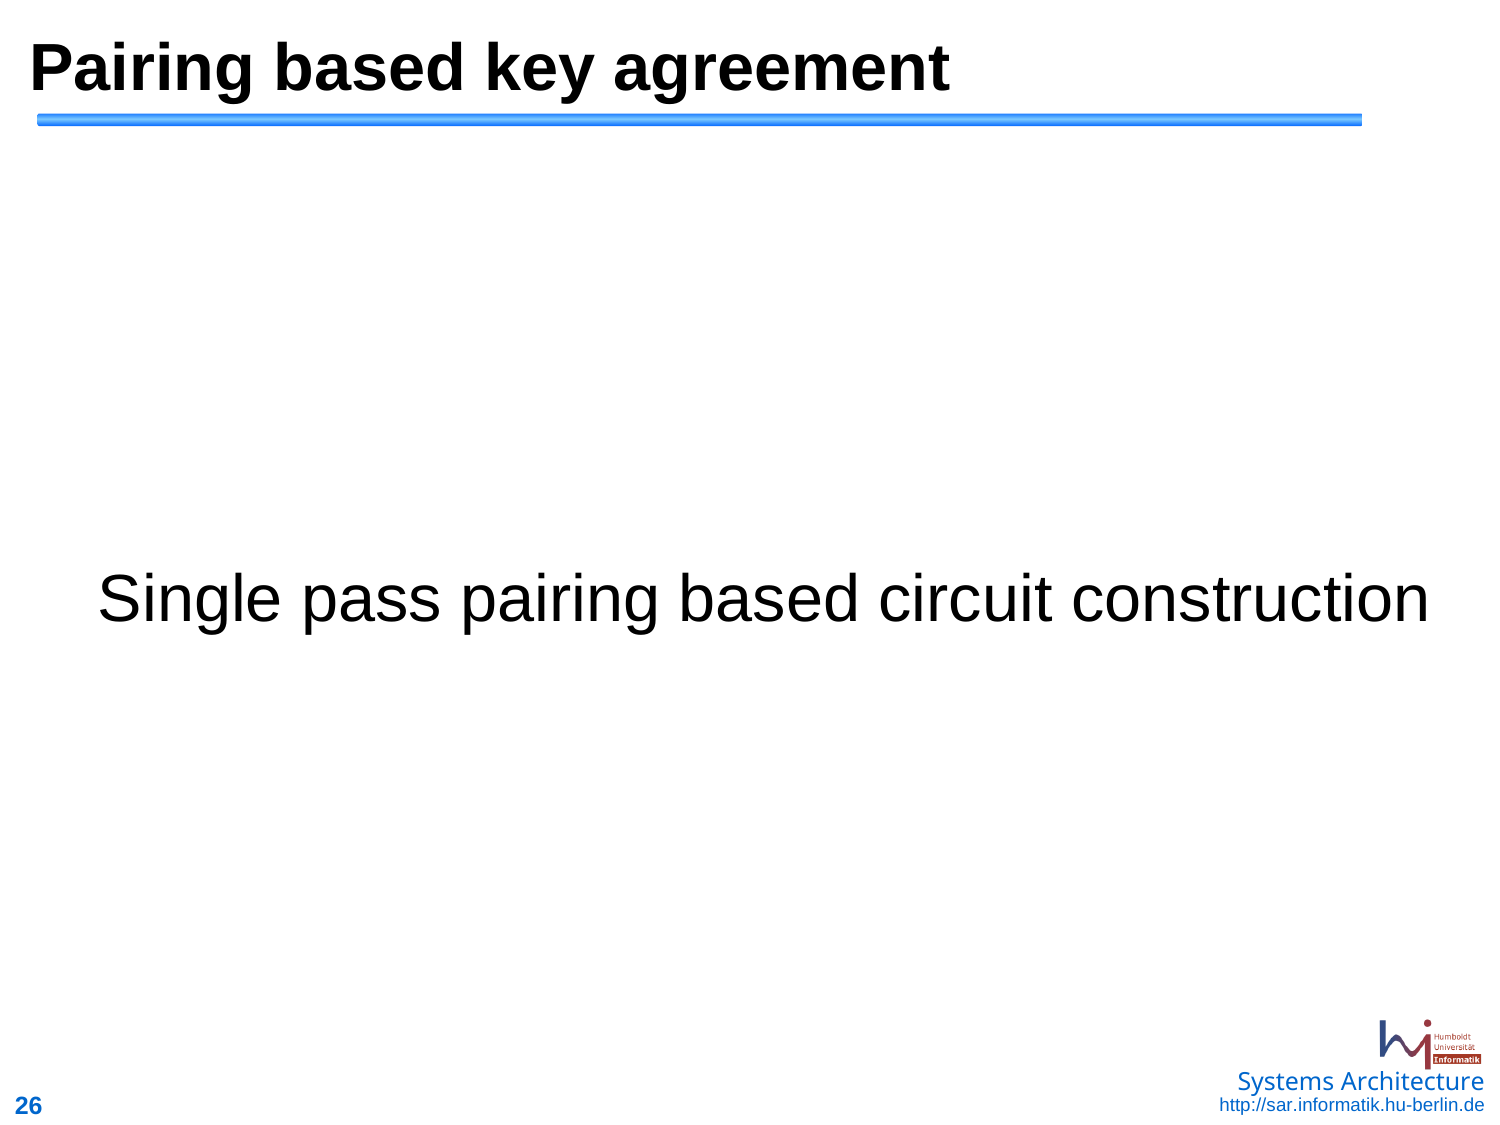

# Pairing based key agreement
Single pass pairing based circuit construction